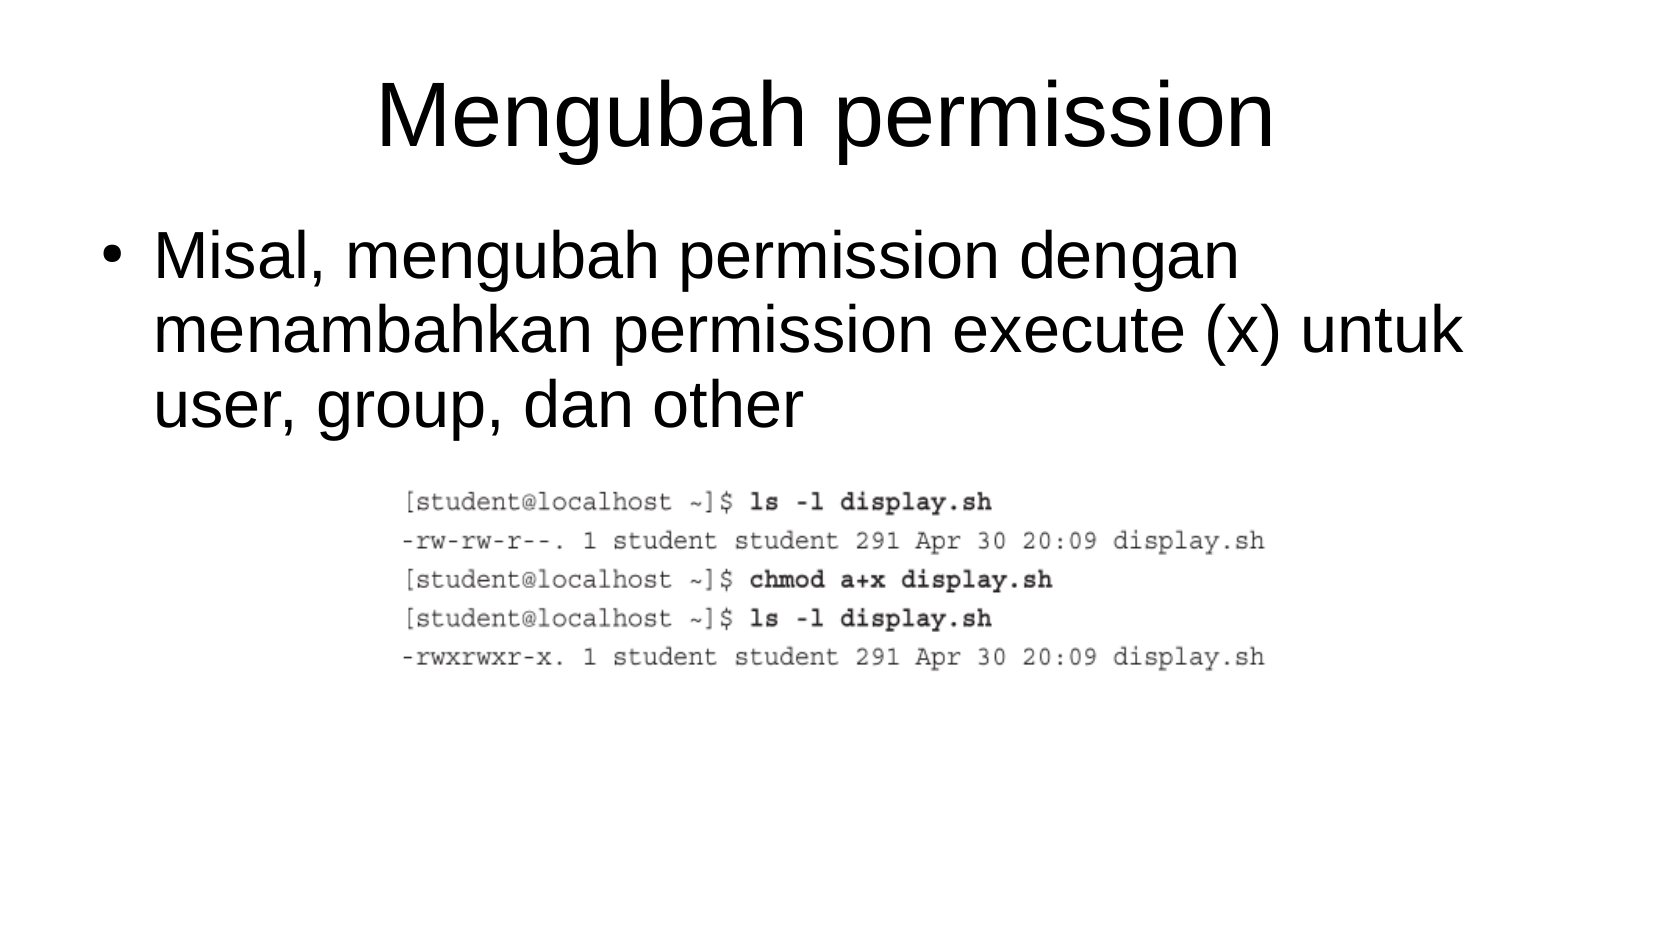

# Mengubah permission
Misal, mengubah permission dengan menambahkan permission execute (x) untuk user, group, dan other